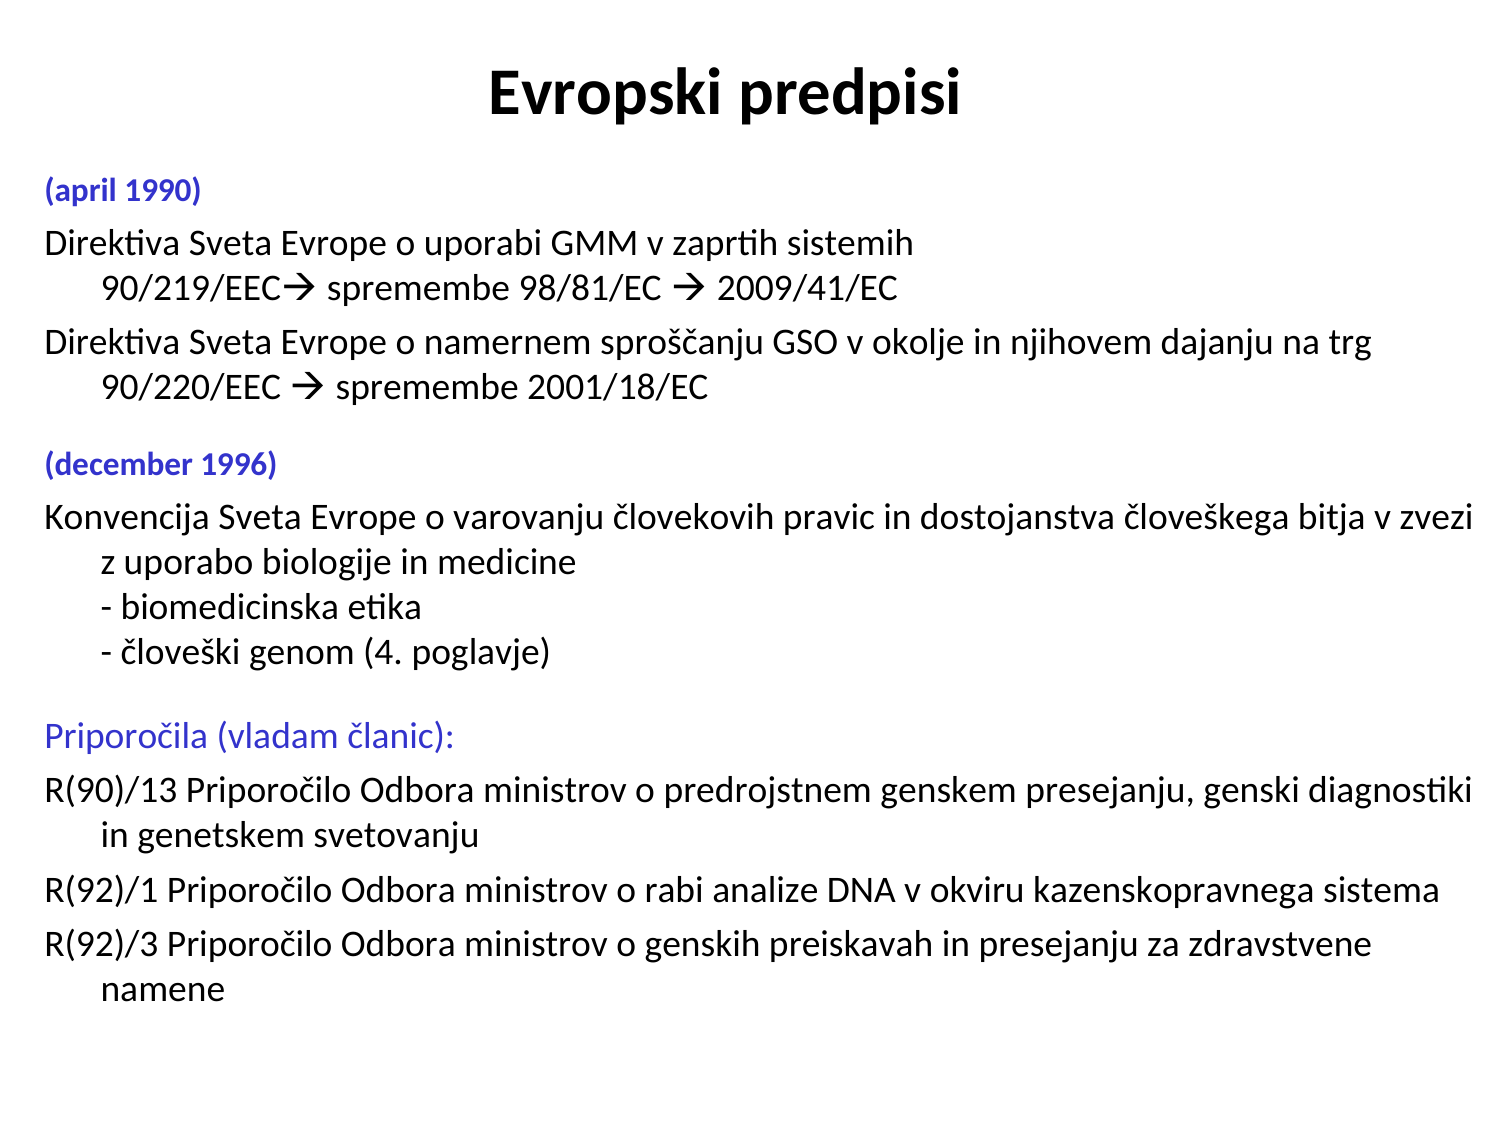

# Evropski predpisi
(april 1990)
Direktiva Sveta Evrope o uporabi GMM v zaprtih sistemih
90/219/EEC spremembe 98/81/EC  2009/41/EC
Direktiva Sveta Evrope o namernem sproščanju GSO v okolje in njihovem dajanju na trg
90/220/EEC  spremembe 2001/18/EC
(december 1996)
Konvencija Sveta Evrope o varovanju človekovih pravic in dostojanstva človeškega bitja v zvezi z uporabo biologije in medicine
- biomedicinska etika
- človeški genom (4. poglavje)
Priporočila (vladam članic):
R(90)/13 Priporočilo Odbora ministrov o predrojstnem genskem presejanju, genski diagnostiki in genetskem svetovanju
R(92)/1 Priporočilo Odbora ministrov o rabi analize DNA v okviru kazenskopravnega sistema
R(92)/3 Priporočilo Odbora ministrov o genskih preiskavah in presejanju za zdravstvene namene